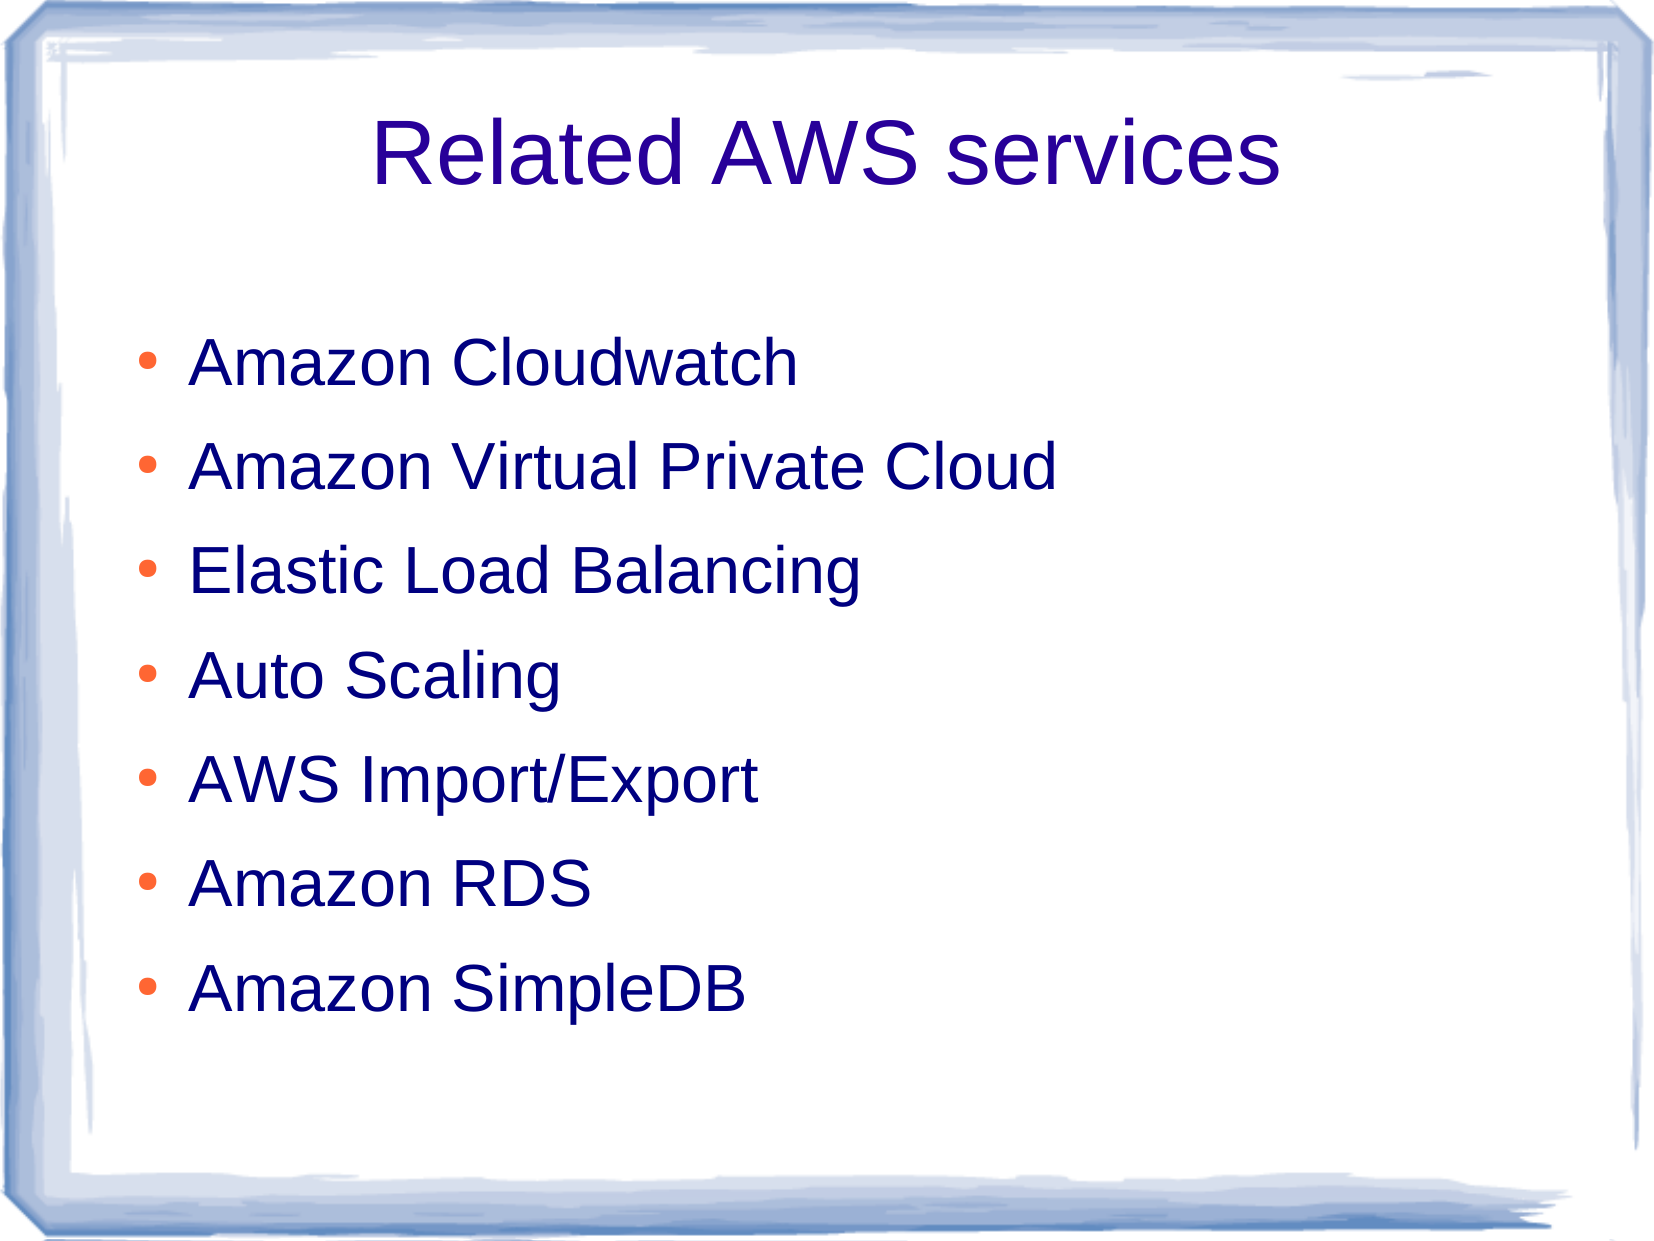

# Related AWS services
Amazon Cloudwatch
Amazon Virtual Private Cloud
Elastic Load Balancing
Auto Scaling
AWS Import/Export
Amazon RDS
Amazon SimpleDB